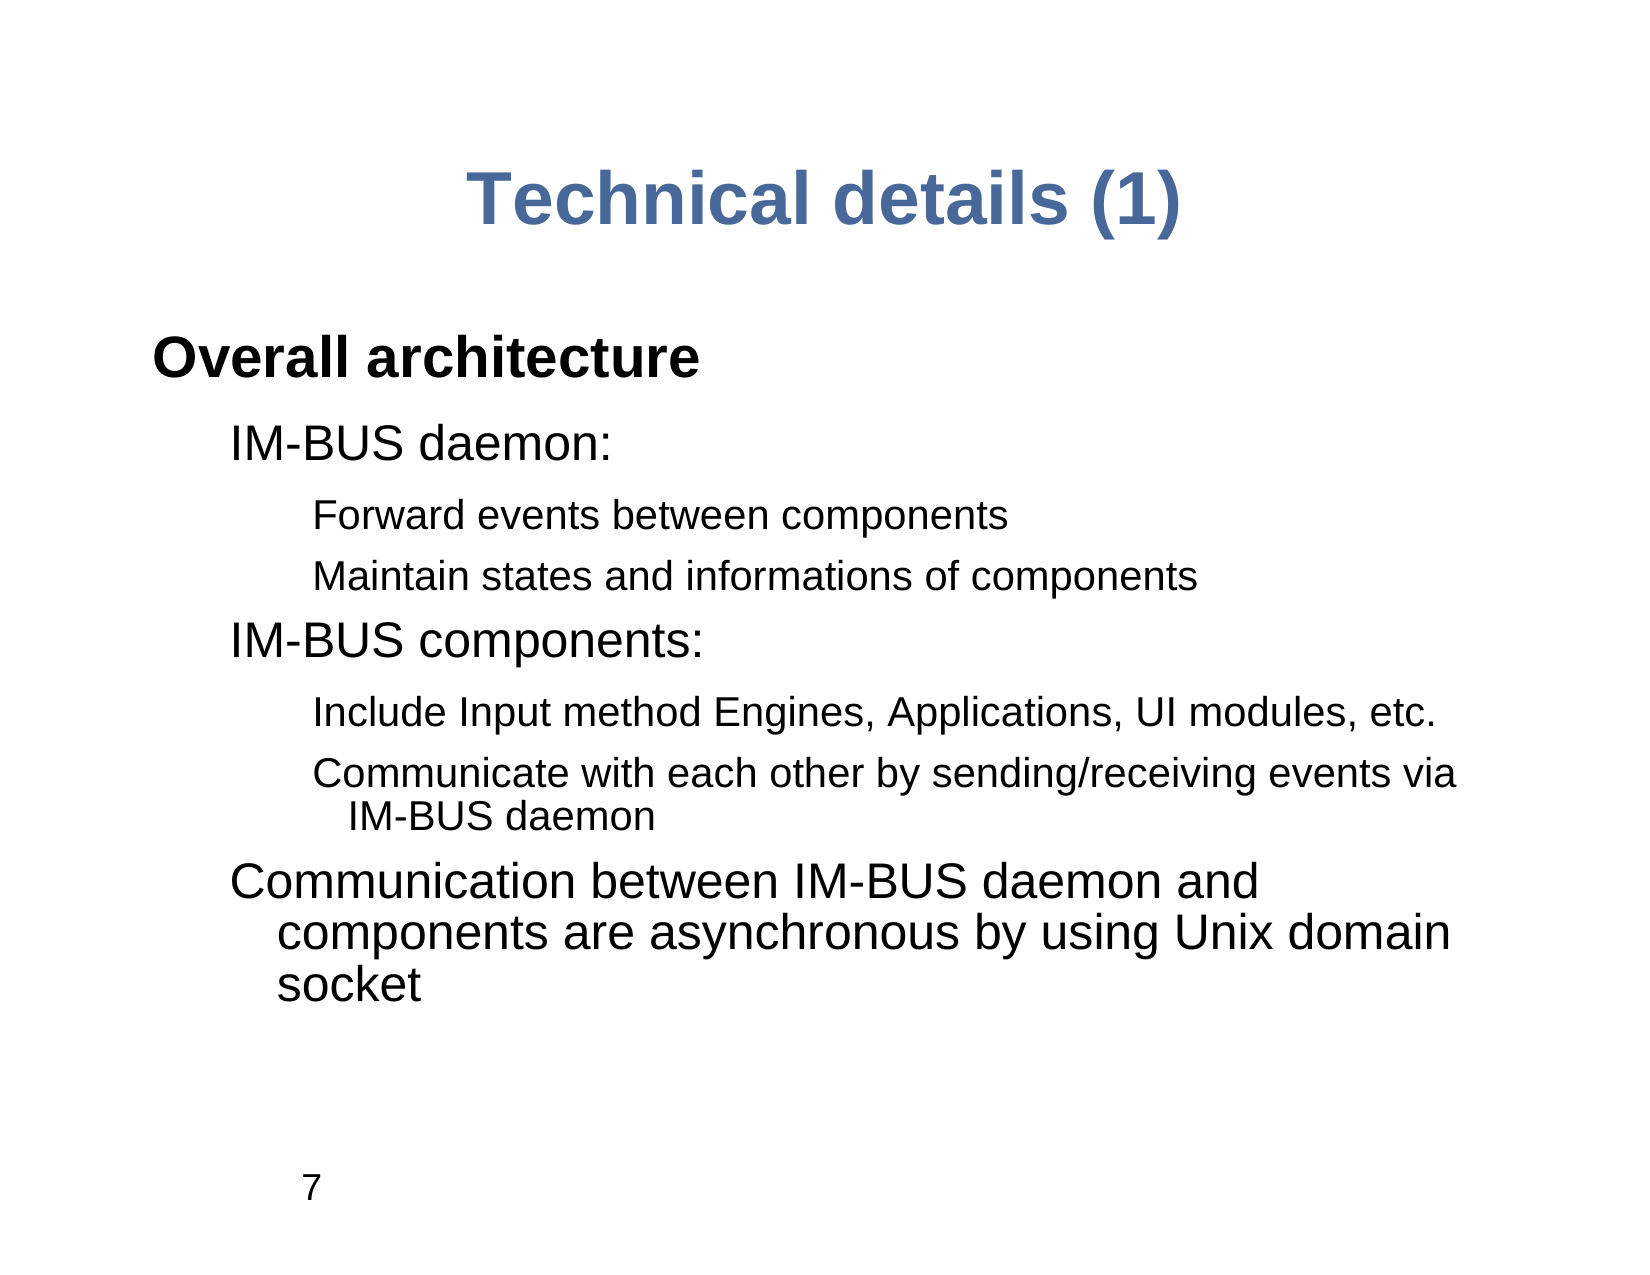

# Technical details (1)
Overall architecture
IM-BUS daemon:
Forward events between components
Maintain states and informations of components
IM-BUS components:
Include Input method Engines, Applications, UI modules, etc.
Communicate with each other by sending/receiving events via IM-BUS daemon
Communication between IM-BUS daemon and components are asynchronous by using Unix domain socket